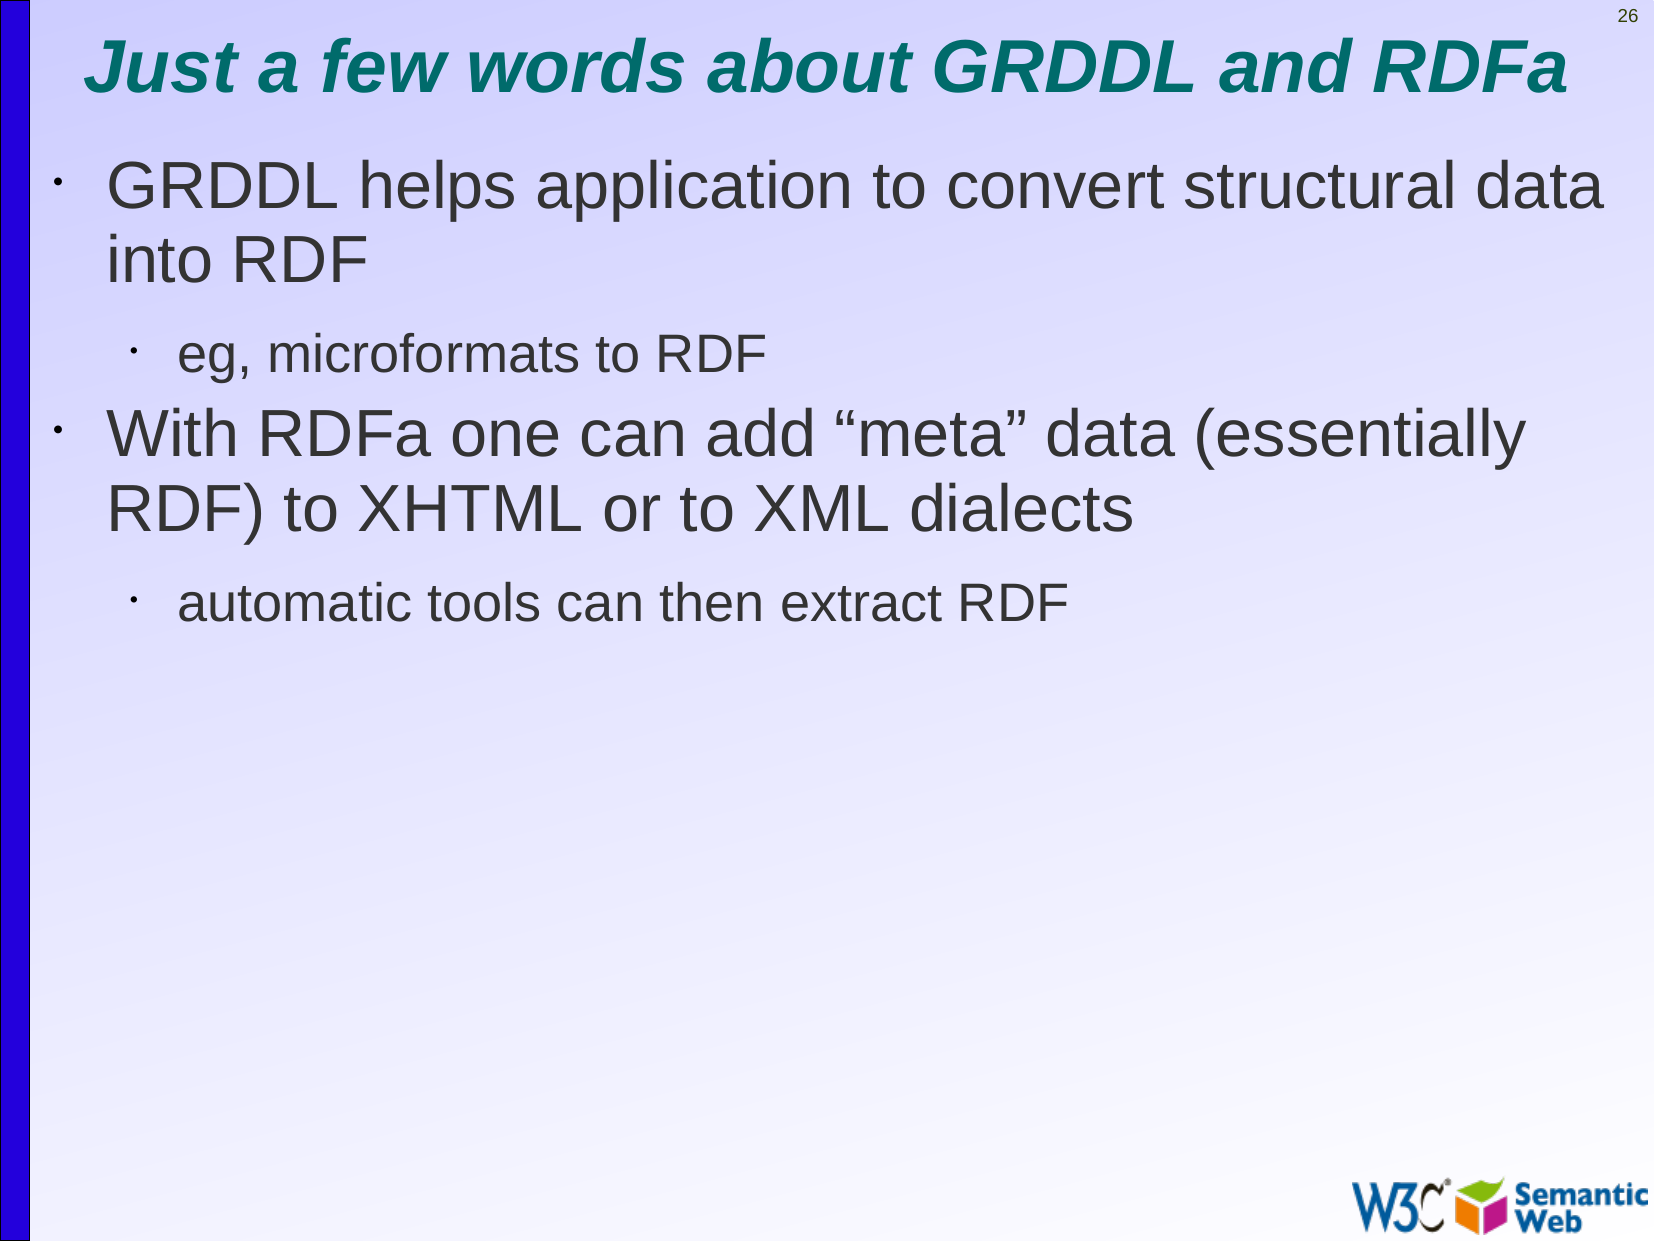

# Just a few words about GRDDL and RDFa
GRDDL helps application to convert structural data into RDF
eg, microformats to RDF
With RDFa one can add “meta” data (essentially RDF) to XHTML or to XML dialects
automatic tools can then extract RDF